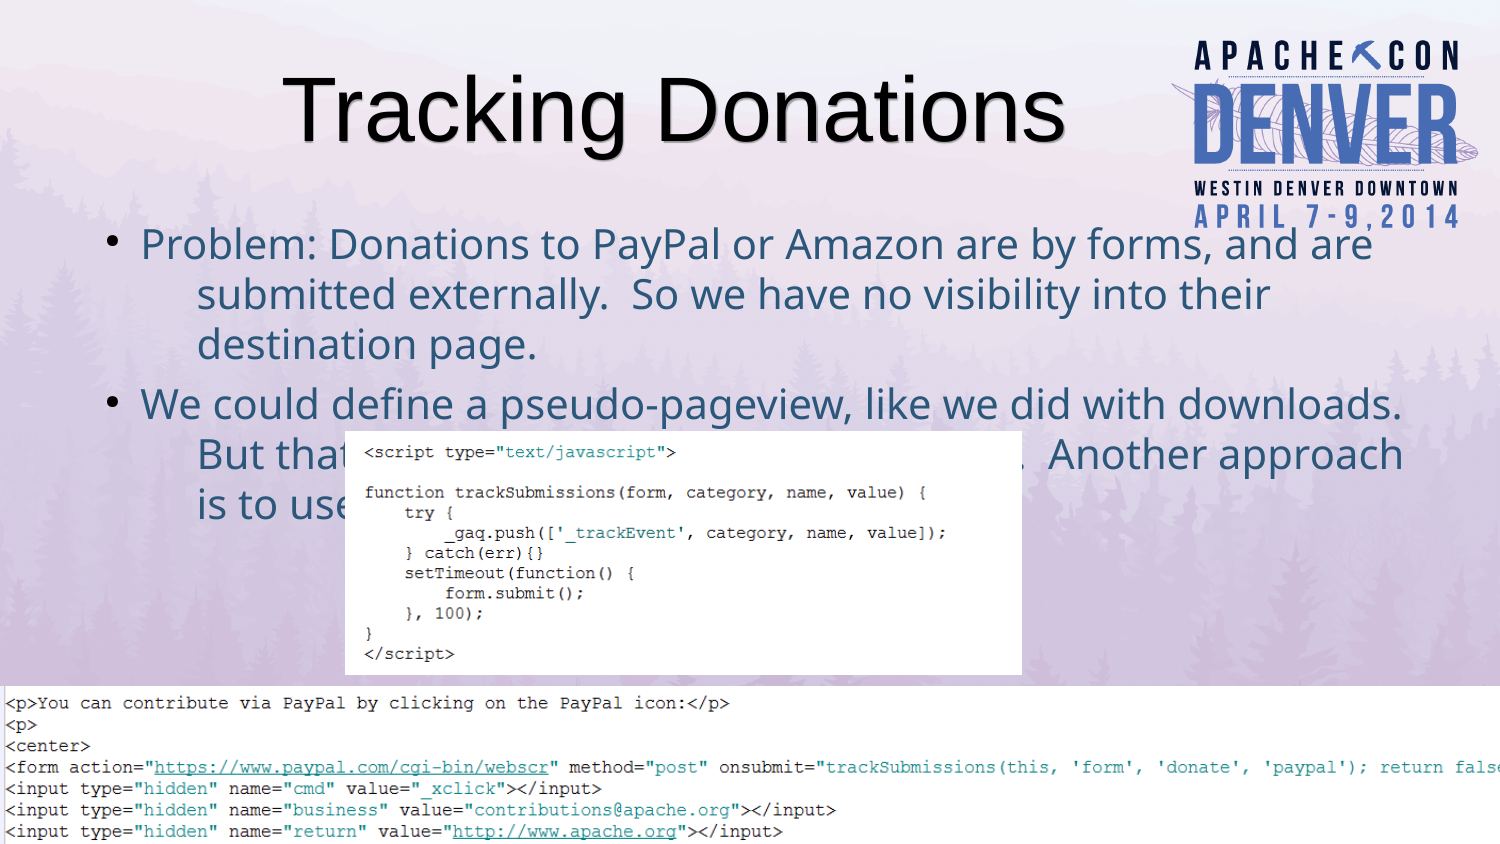

# Tracking Donations
Problem: Donations to PayPal or Amazon are by forms, and are submitted externally. So we have no visibility into their destination page.
We could define a pseudo-pageview, like we did with downloads. But that counts as a page view in the total. Another approach is to use GA events.